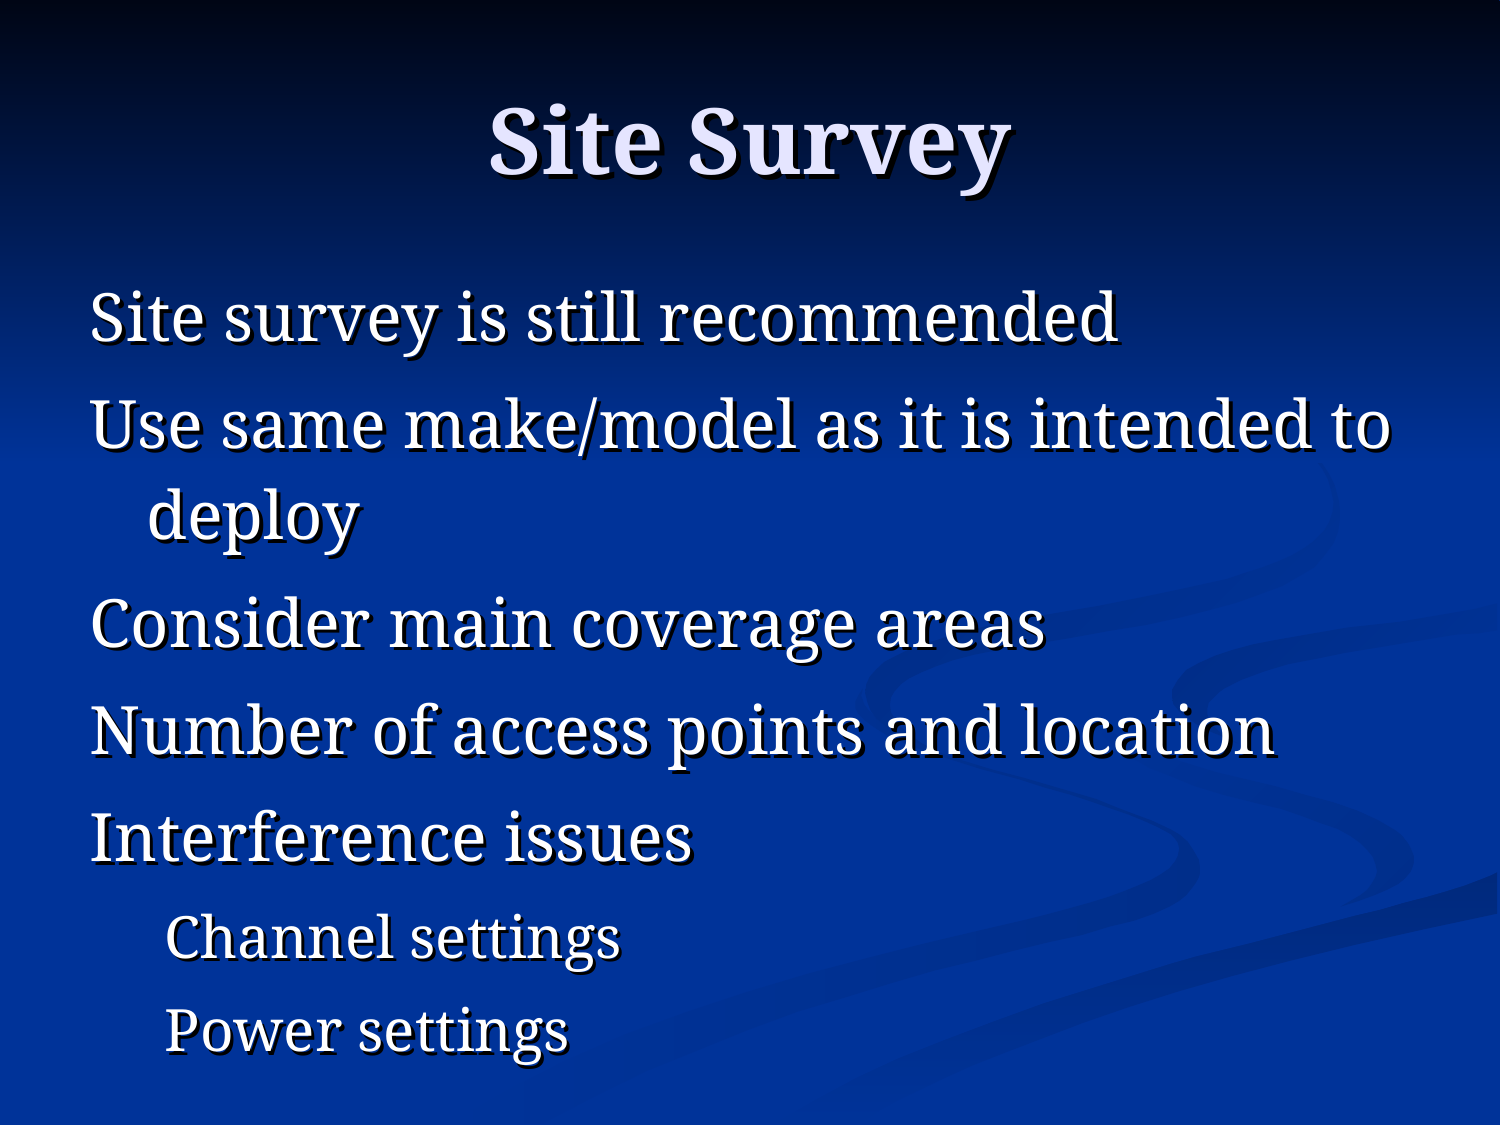

# Site Survey
Site survey is still recommended
Use same make/model as it is intended to deploy
Consider main coverage areas
Number of access points and location
Interference issues
Channel settings
Power settings